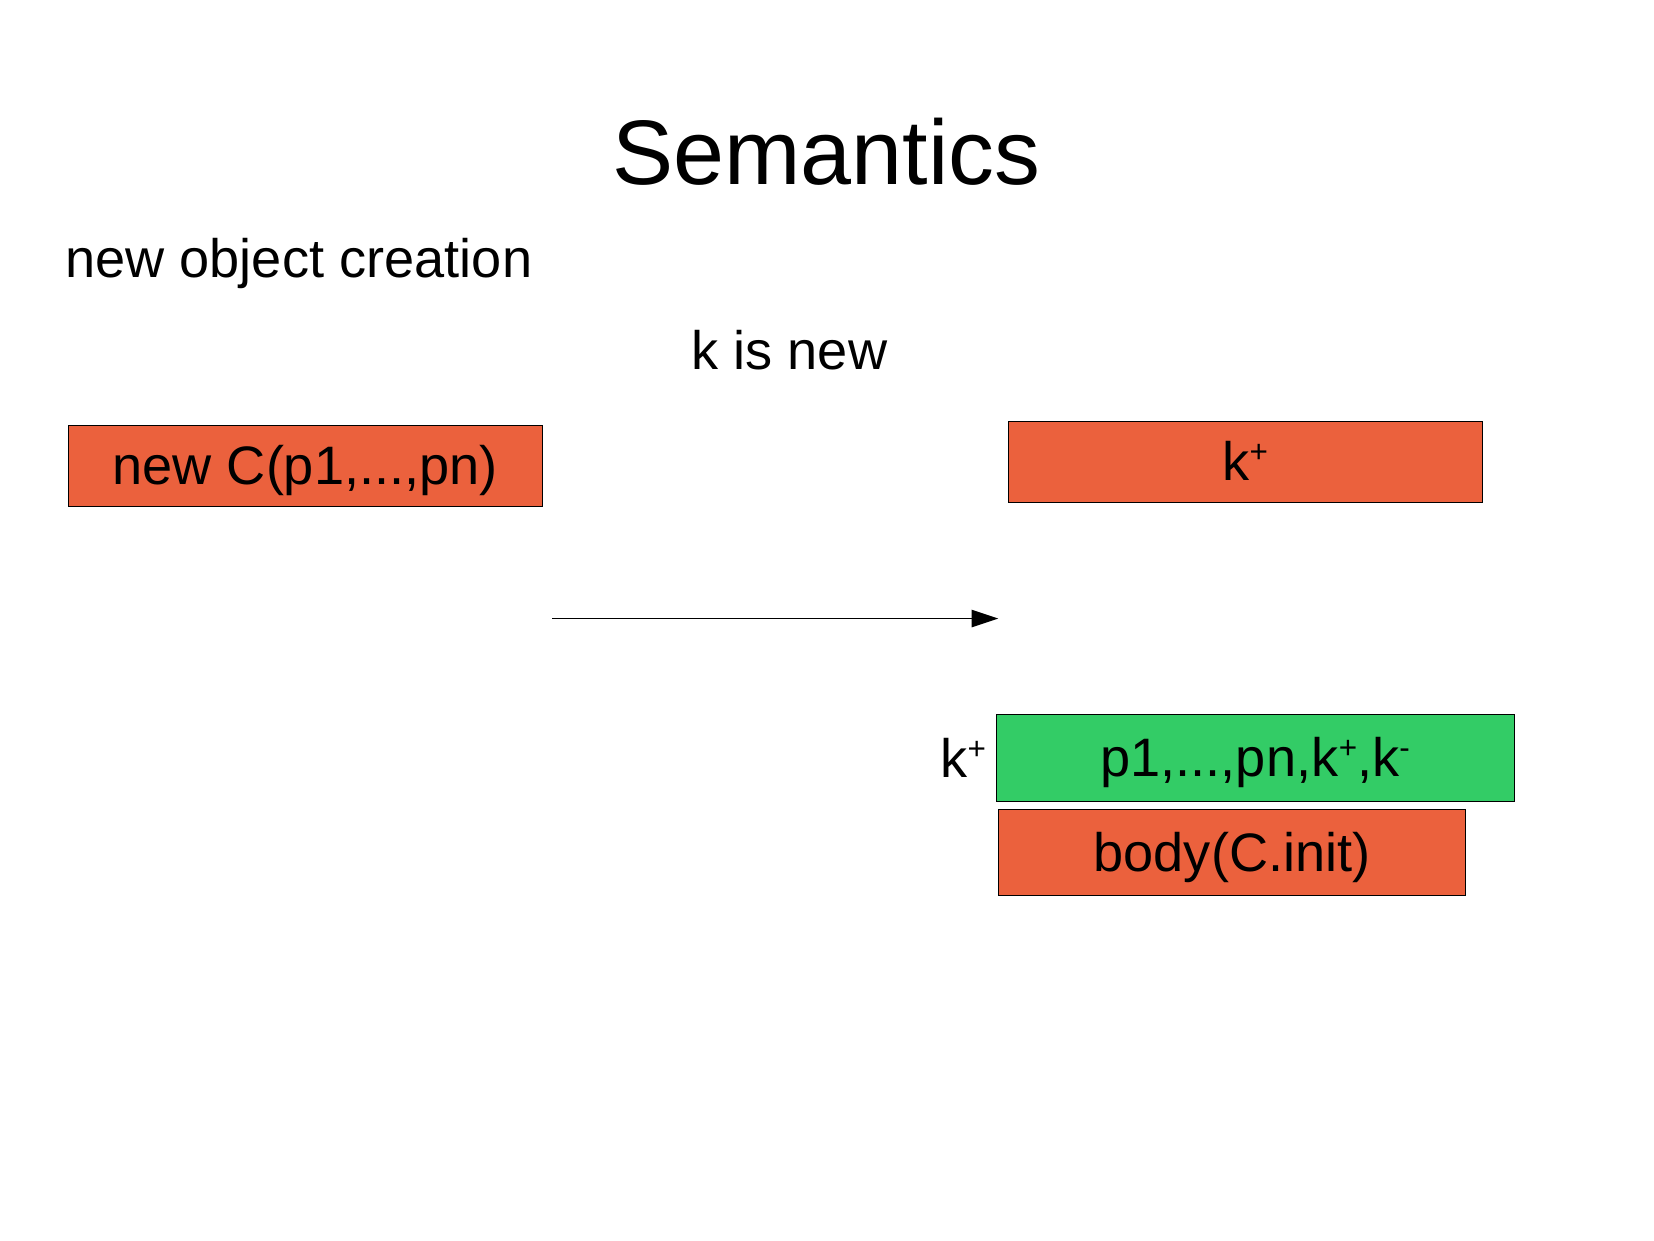

# Semantics
new object creation
k is new
k+
new C(p1,...,pn)
p1,...,pn,k+,k-
k+
body(C.init)